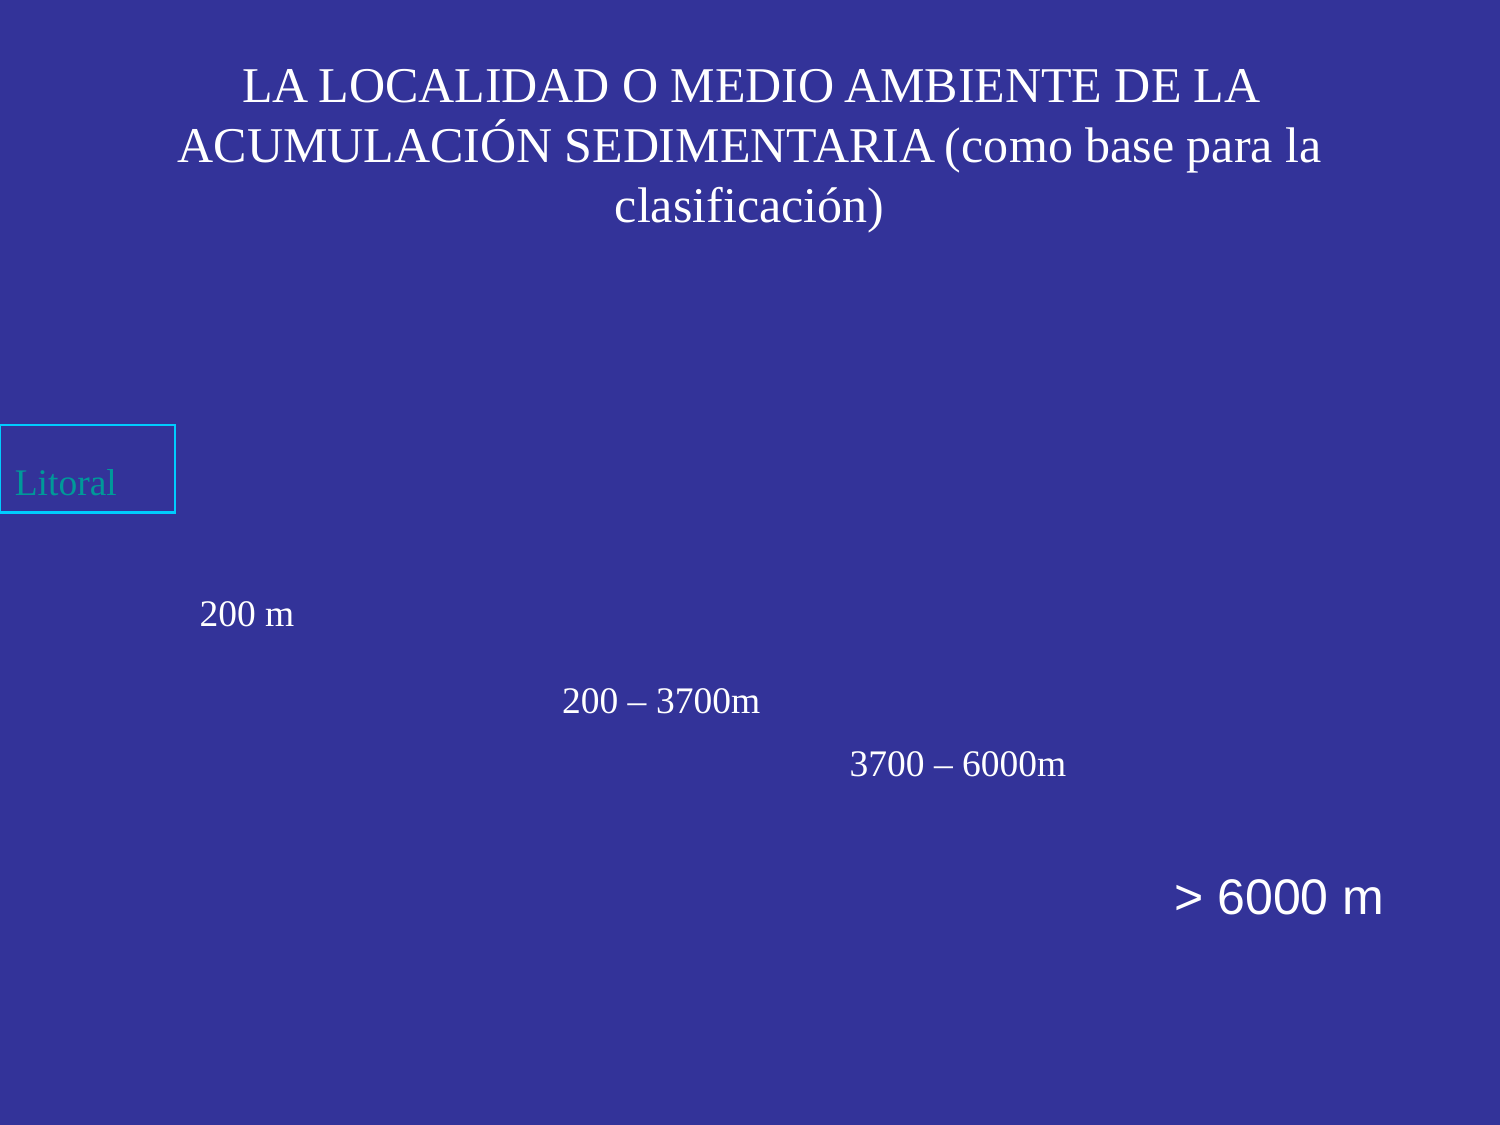

LA LOCALIDAD O MEDIO AMBIENTE DE LA ACUMULACIÓN SEDIMENTARIA (como base para la clasificación)
Litoral
200 m
200 – 3700m
3700 – 6000m
> 6000 m